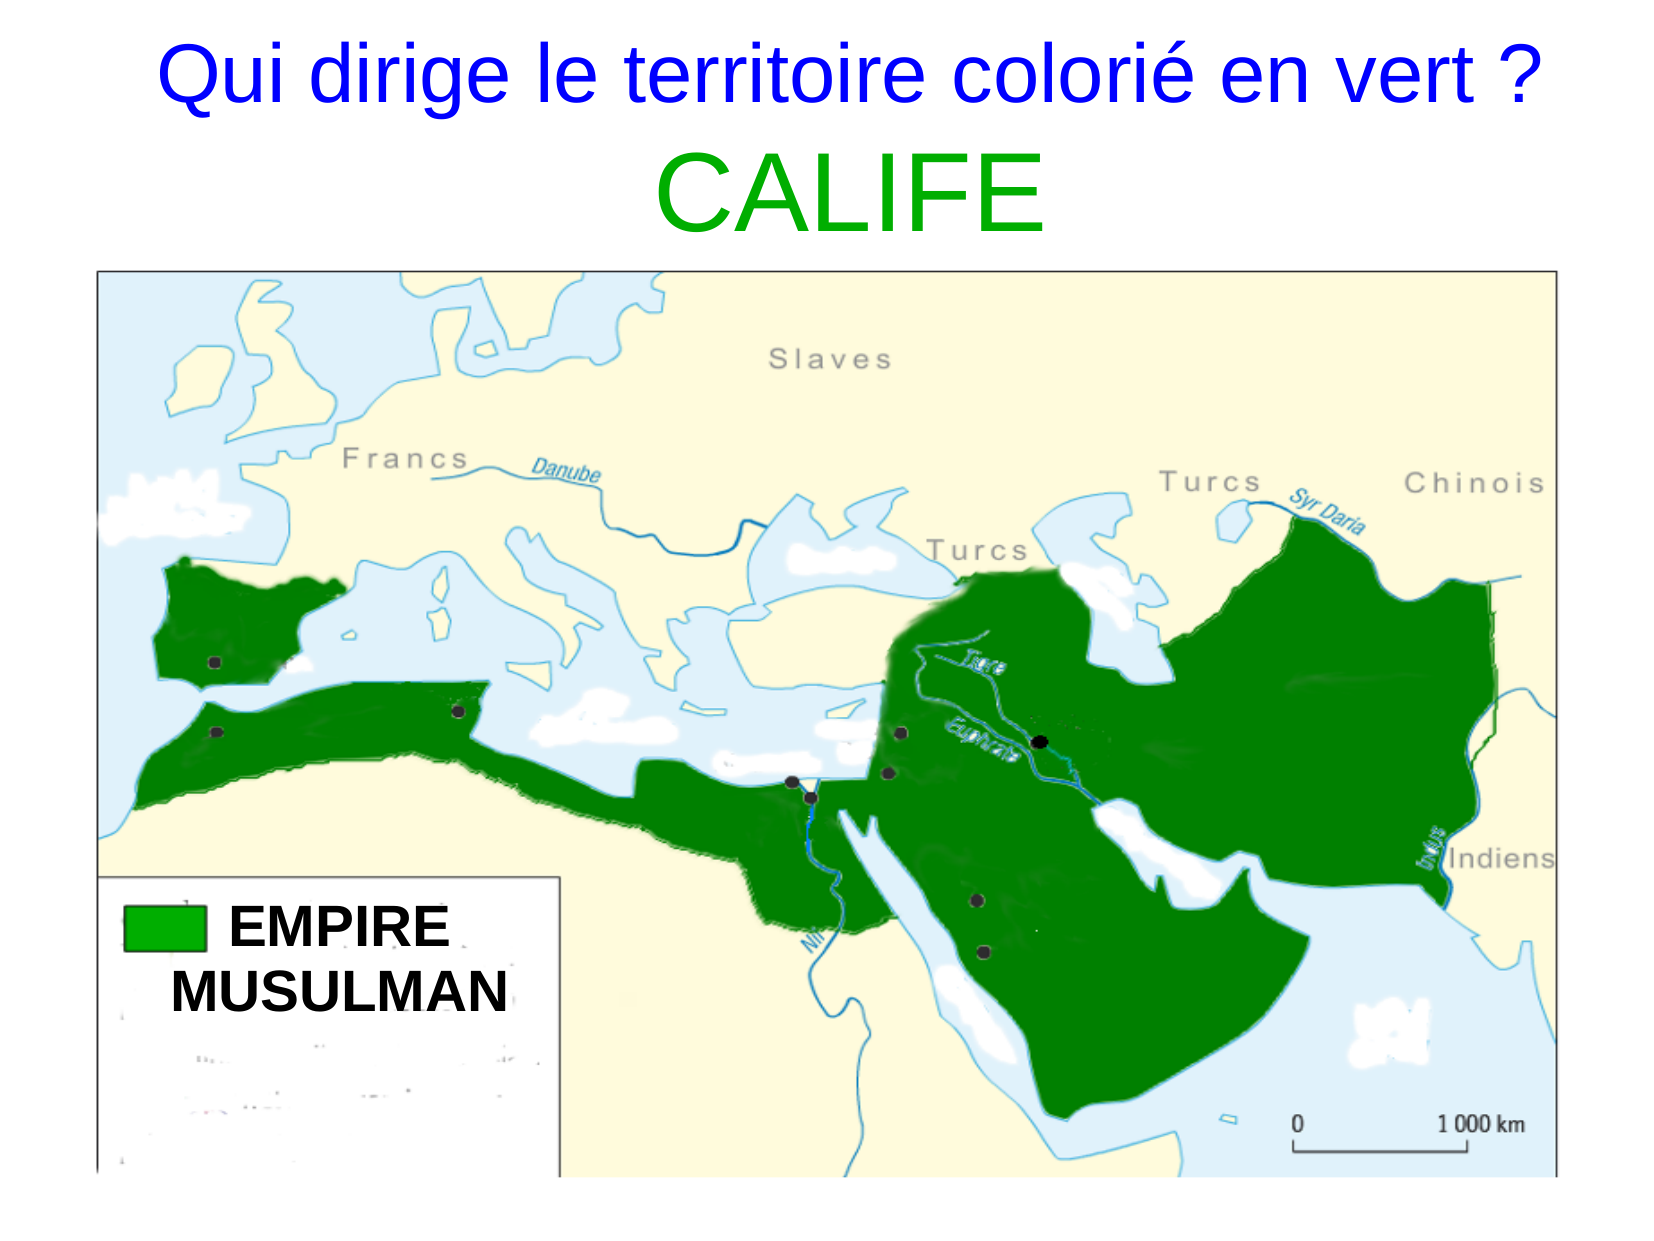

# Qui dirige le territoire colorié en vert ?
CALIFE
EMPIRE
MUSULMAN